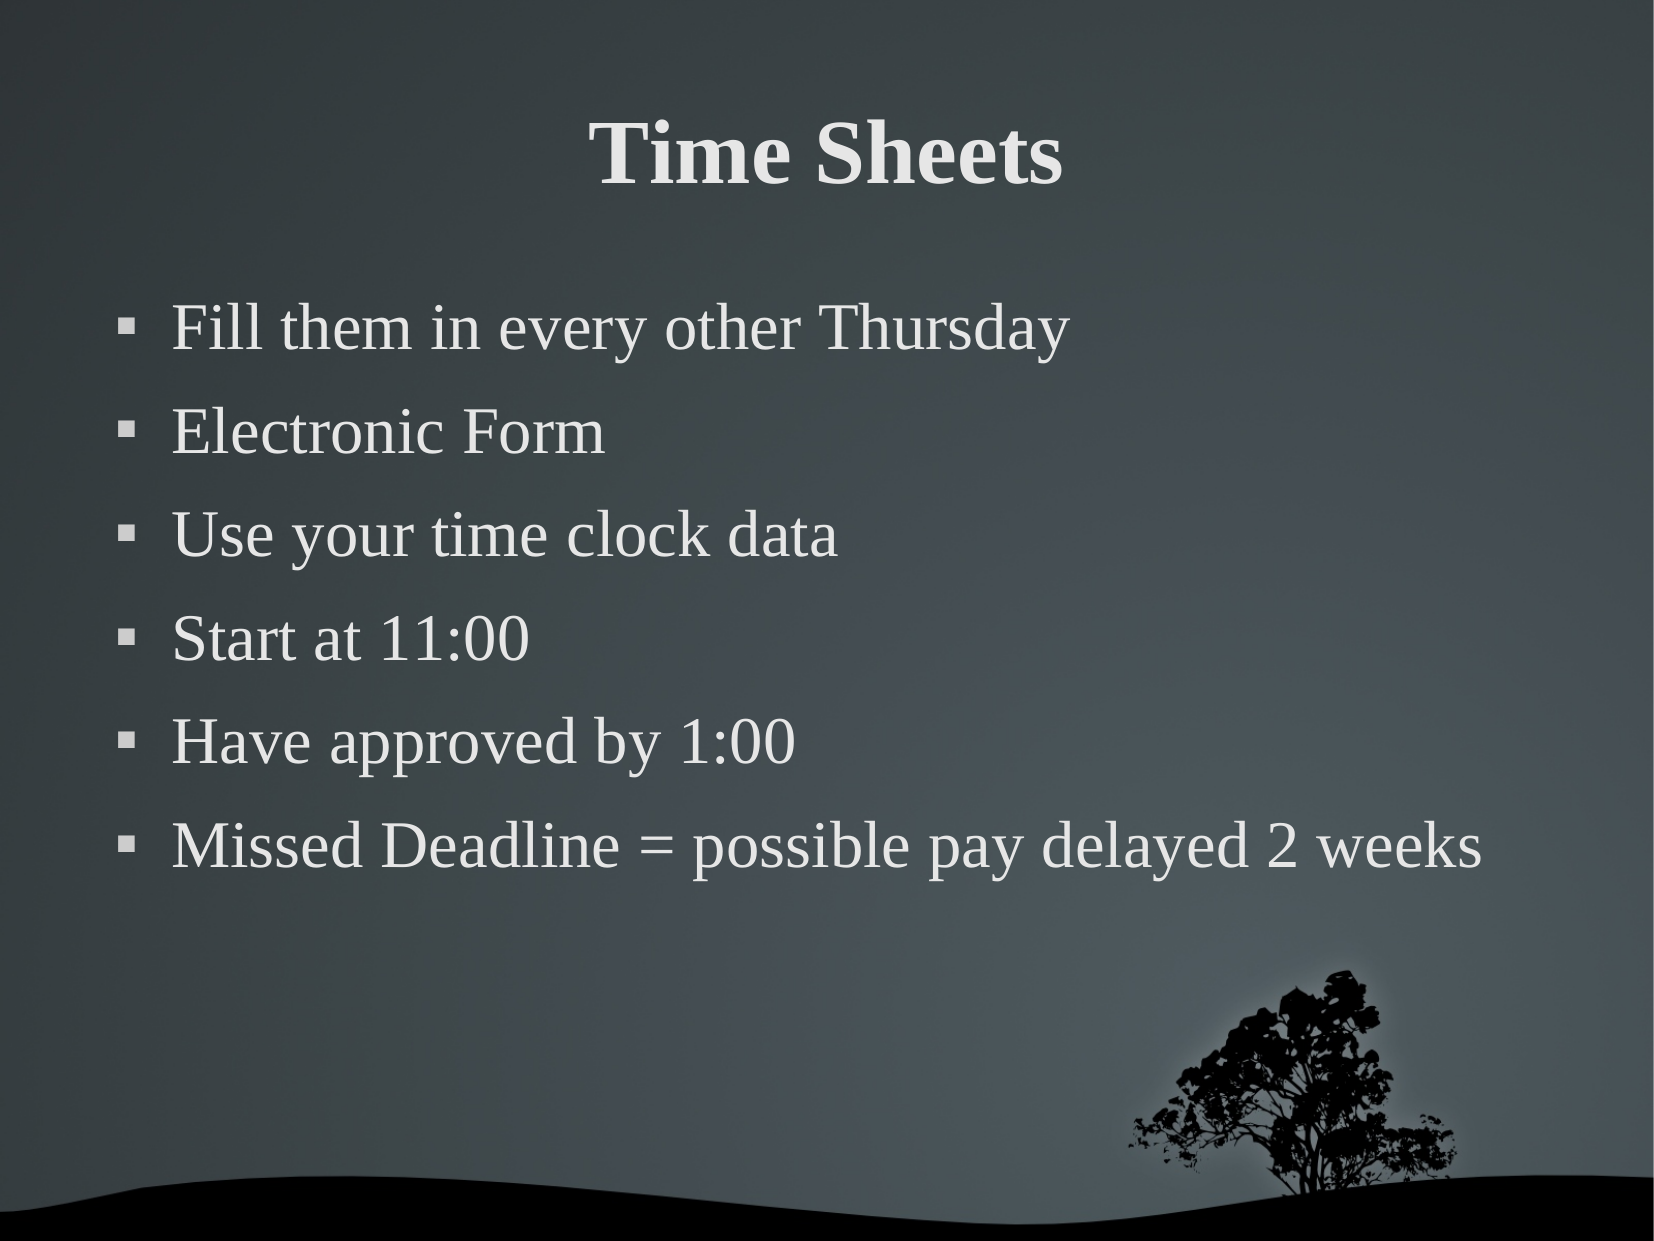

# Time Sheets
Fill them in every other Thursday
Electronic Form
Use your time clock data
Start at 11:00
Have approved by 1:00
Missed Deadline = possible pay delayed 2 weeks